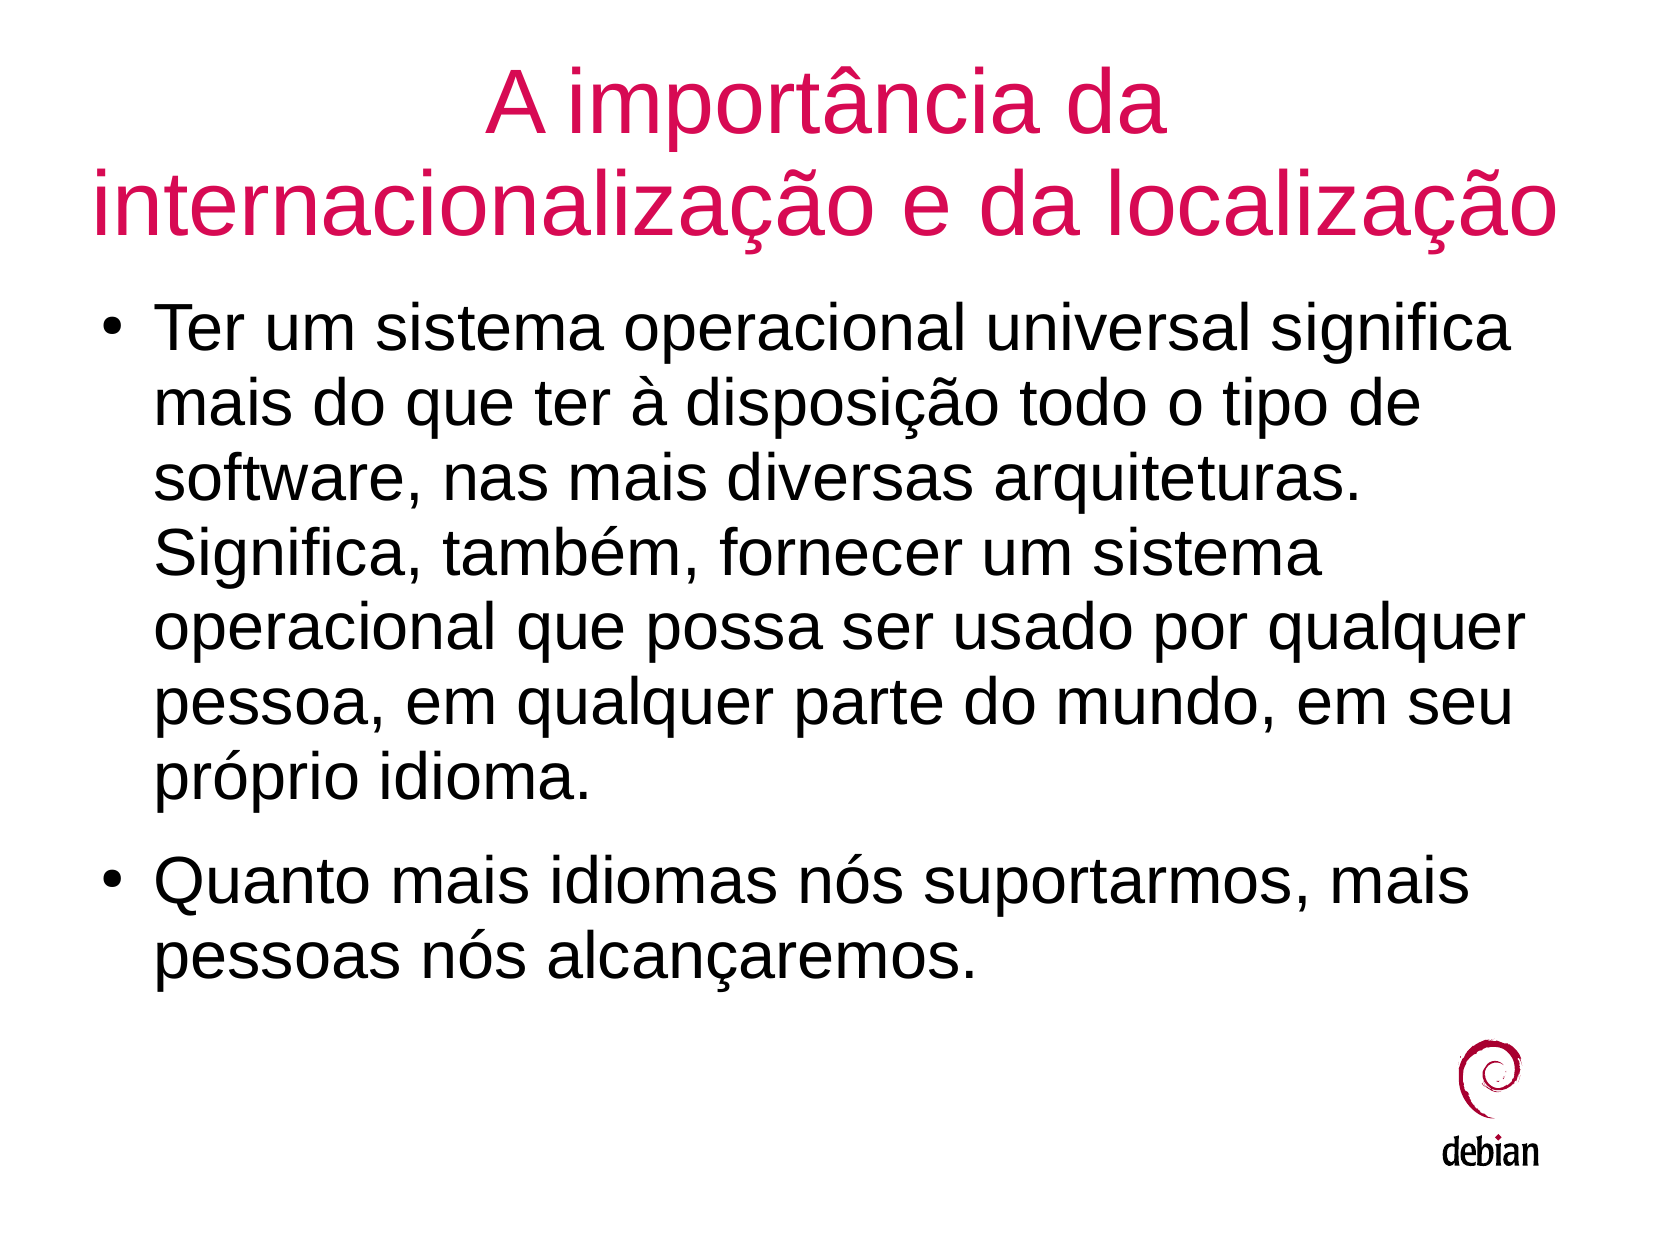

# A importância da internacionalização e da localização
Ter um sistema operacional universal significa mais do que ter à disposição todo o tipo de software, nas mais diversas arquiteturas. Significa, também, fornecer um sistema operacional que possa ser usado por qualquer pessoa, em qualquer parte do mundo, em seu próprio idioma.
Quanto mais idiomas nós suportarmos, mais pessoas nós alcançaremos.